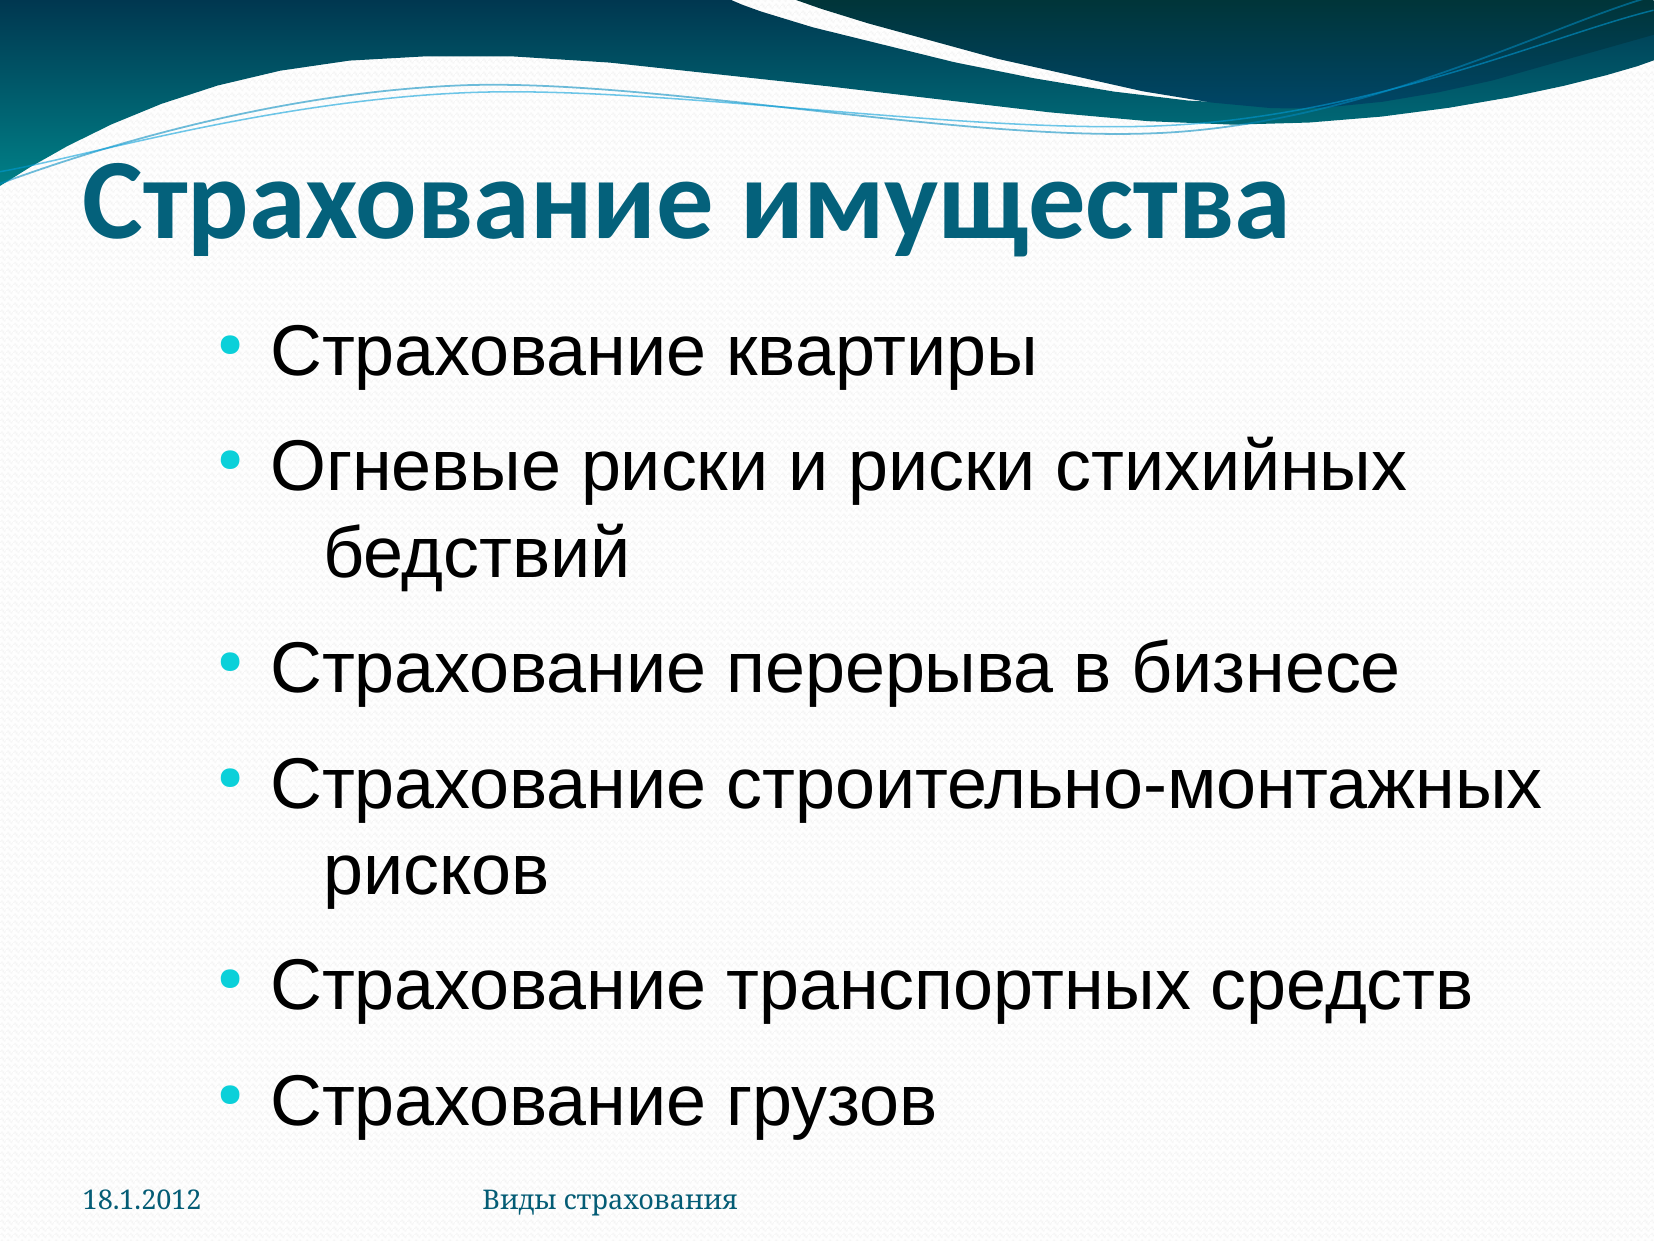

# Страхование имущества
Страхование квартиры
Огневые риски и риски стихийных бедствий
Страхование перерыва в бизнесе
Страхование строительно-монтажных рисков
Страхование транспортных средств
Страхование грузов
18.1.2012
Виды страхования